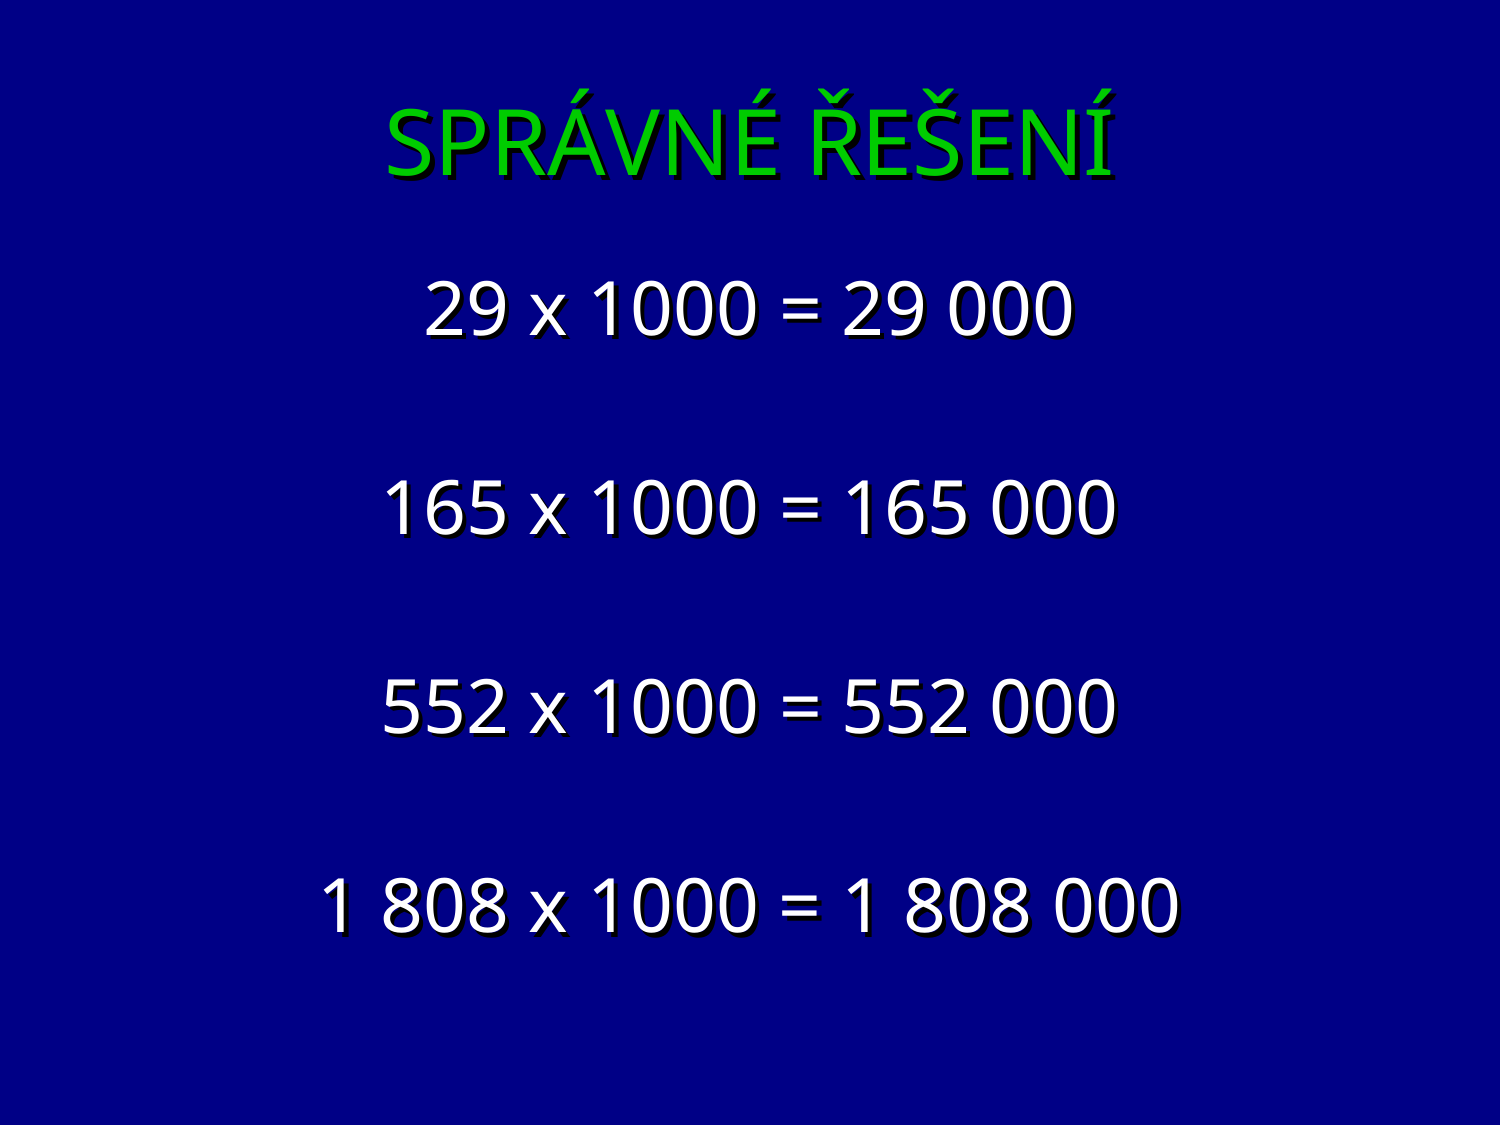

# SPRÁVNÉ ŘEŠENÍ
29 x 1000 = 29 000
165 x 1000 = 165 000
552 x 1000 = 552 000
1 808 x 1000 = 1 808 000